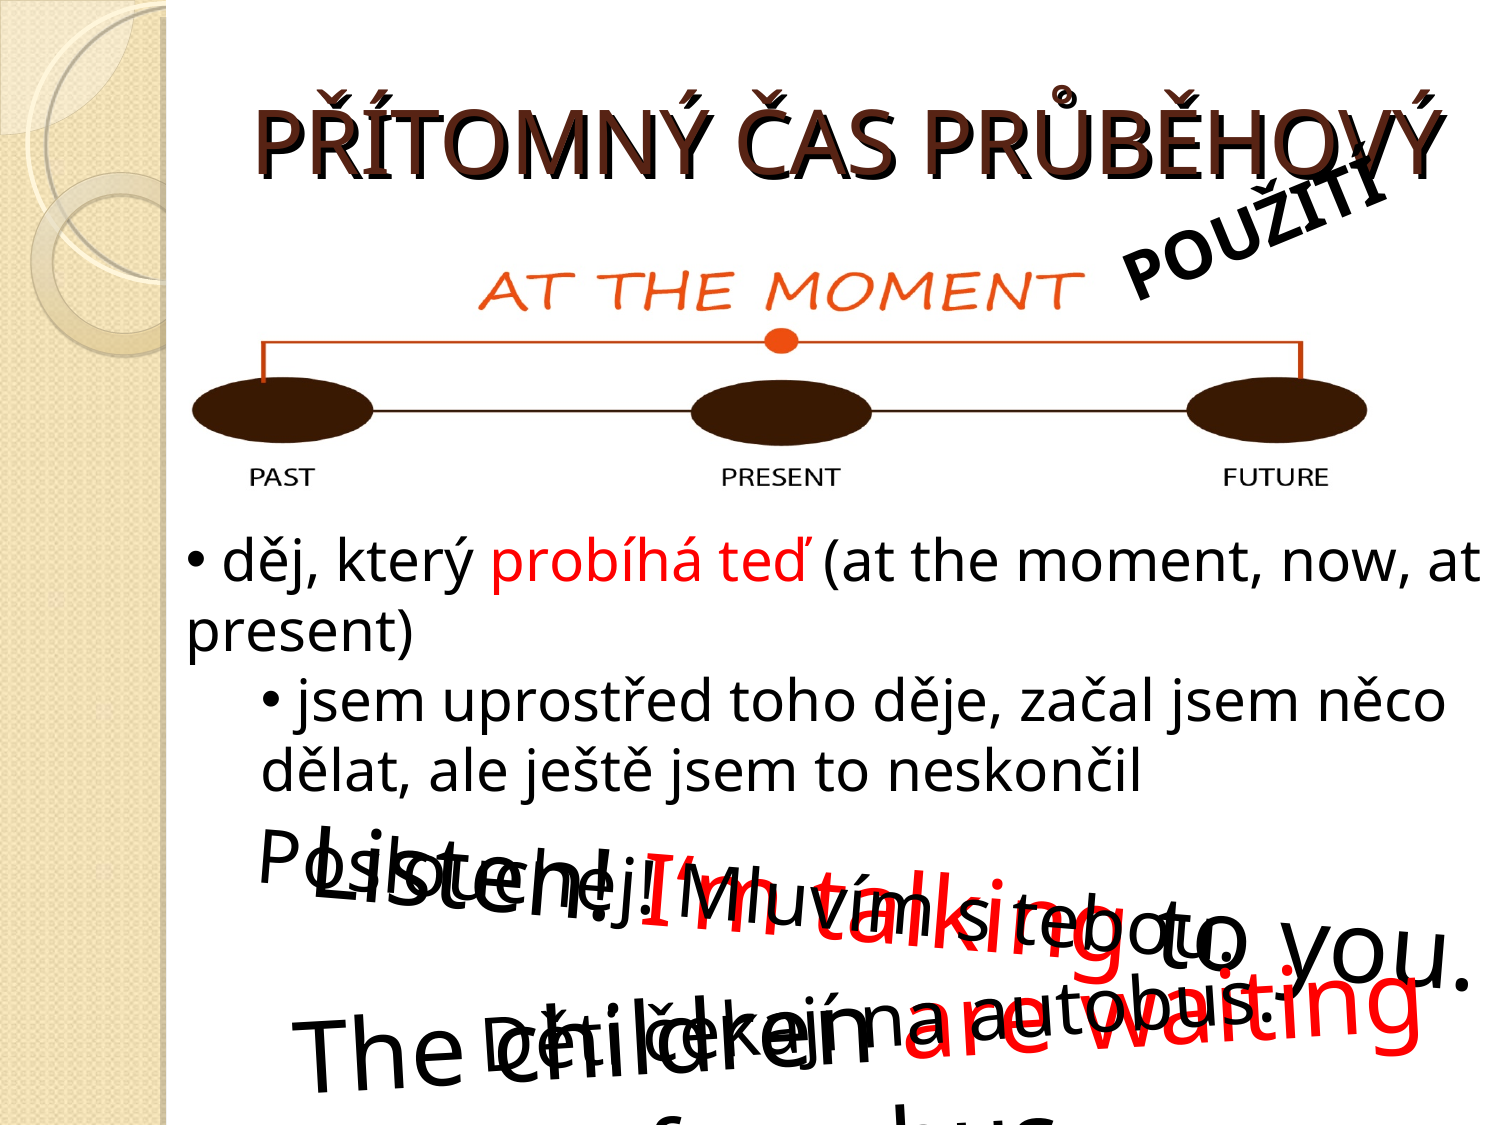

# PŘÍTOMNÝ ČAS PRŮBĚHOVÝ
POUŽITÍ
 děj, který probíhá teď (at the moment, now, at present)
 jsem uprostřed toho děje, začal jsem něco dělat, ale ještě jsem to neskončil
Listen! I‘m talking to you.
Poslouchej! Mluvím s tebou.
The children are waiting for a bus.
Děti čekají na autobus.